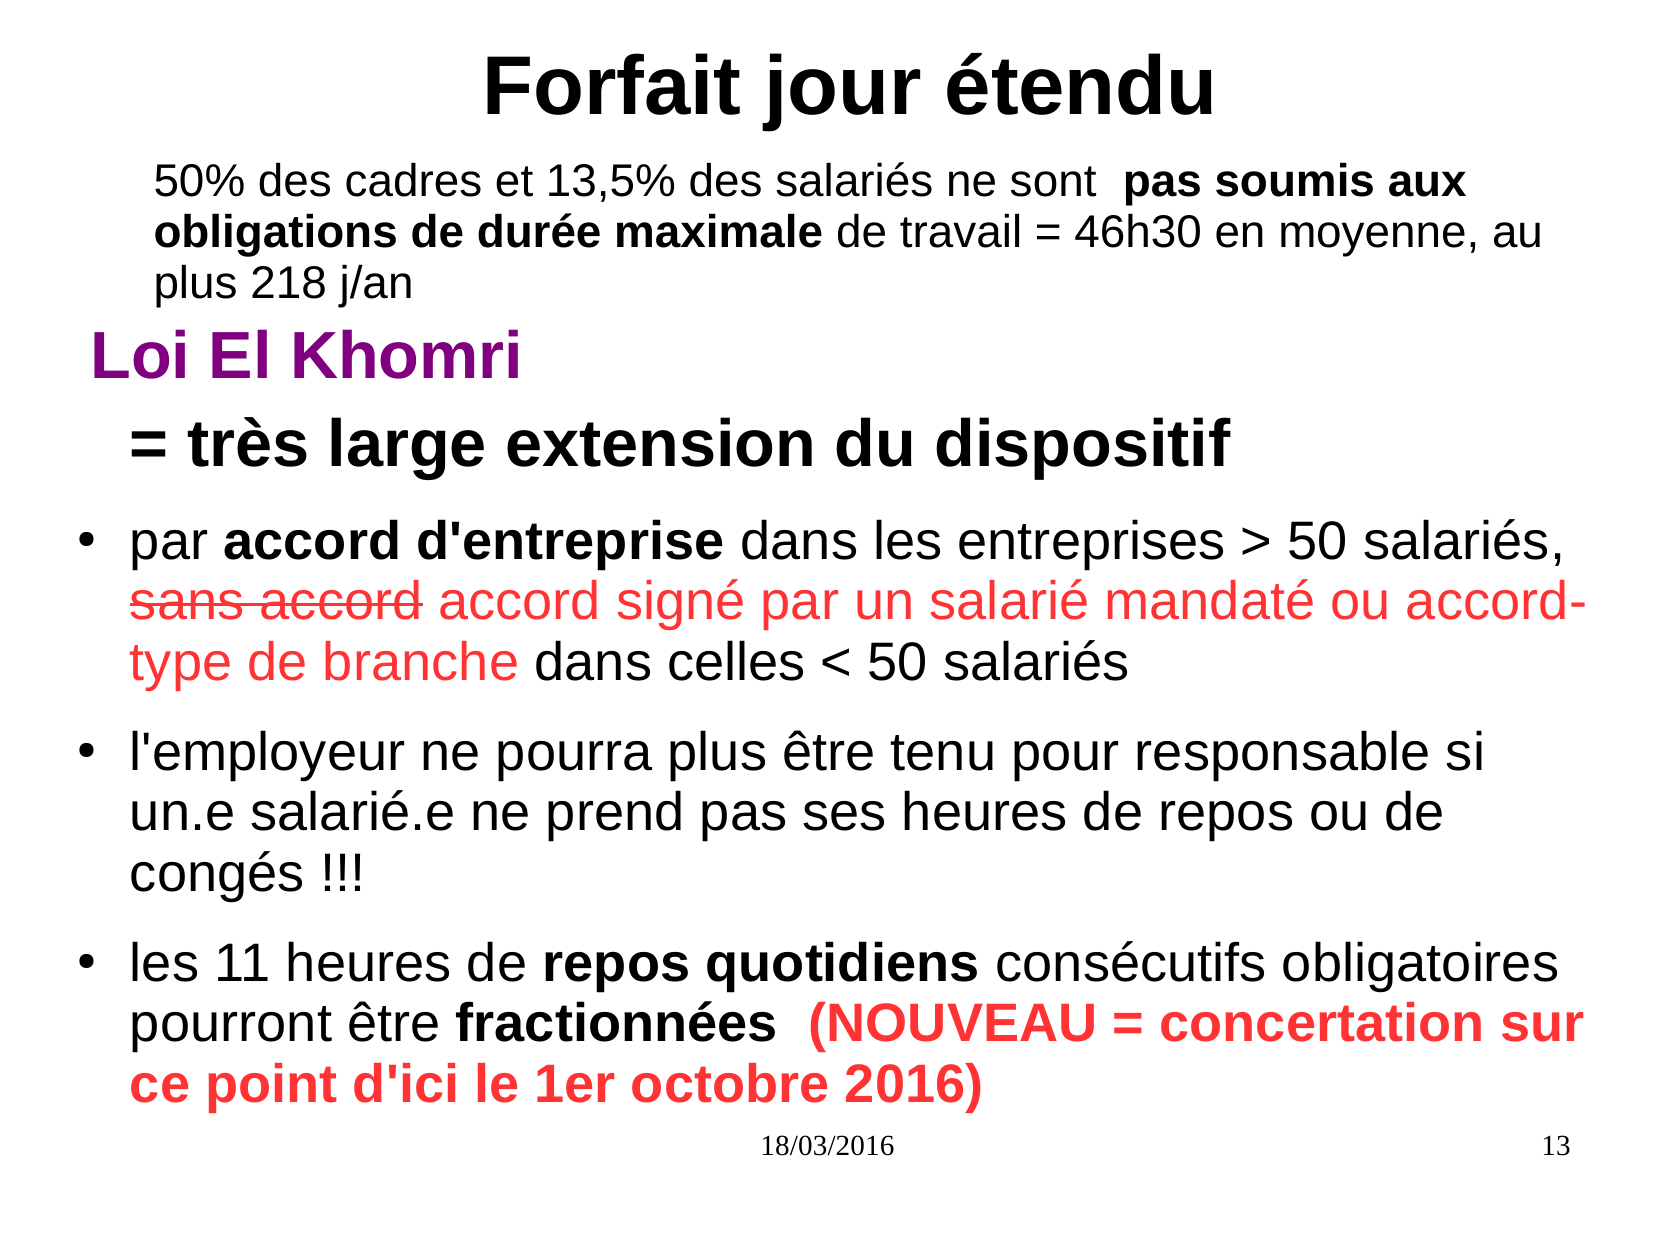

# Forfait jour étendu
50% des cadres et 13,5% des salariés ne sont pas soumis aux obligations de durée maximale de travail = 46h30 en moyenne, au plus 218 j/an
Loi El Khomri
= très large extension du dispositif
par accord d'entreprise dans les entreprises > 50 salariés, sans accord accord signé par un salarié mandaté ou accord-type de branche dans celles < 50 salariés
l'employeur ne pourra plus être tenu pour responsable si un.e salarié.e ne prend pas ses heures de repos ou de congés !!!
les 11 heures de repos quotidiens consécutifs obligatoires pourront être fractionnées (NOUVEAU = concertation sur ce point d'ici le 1er octobre 2016)
18/03/2016
13